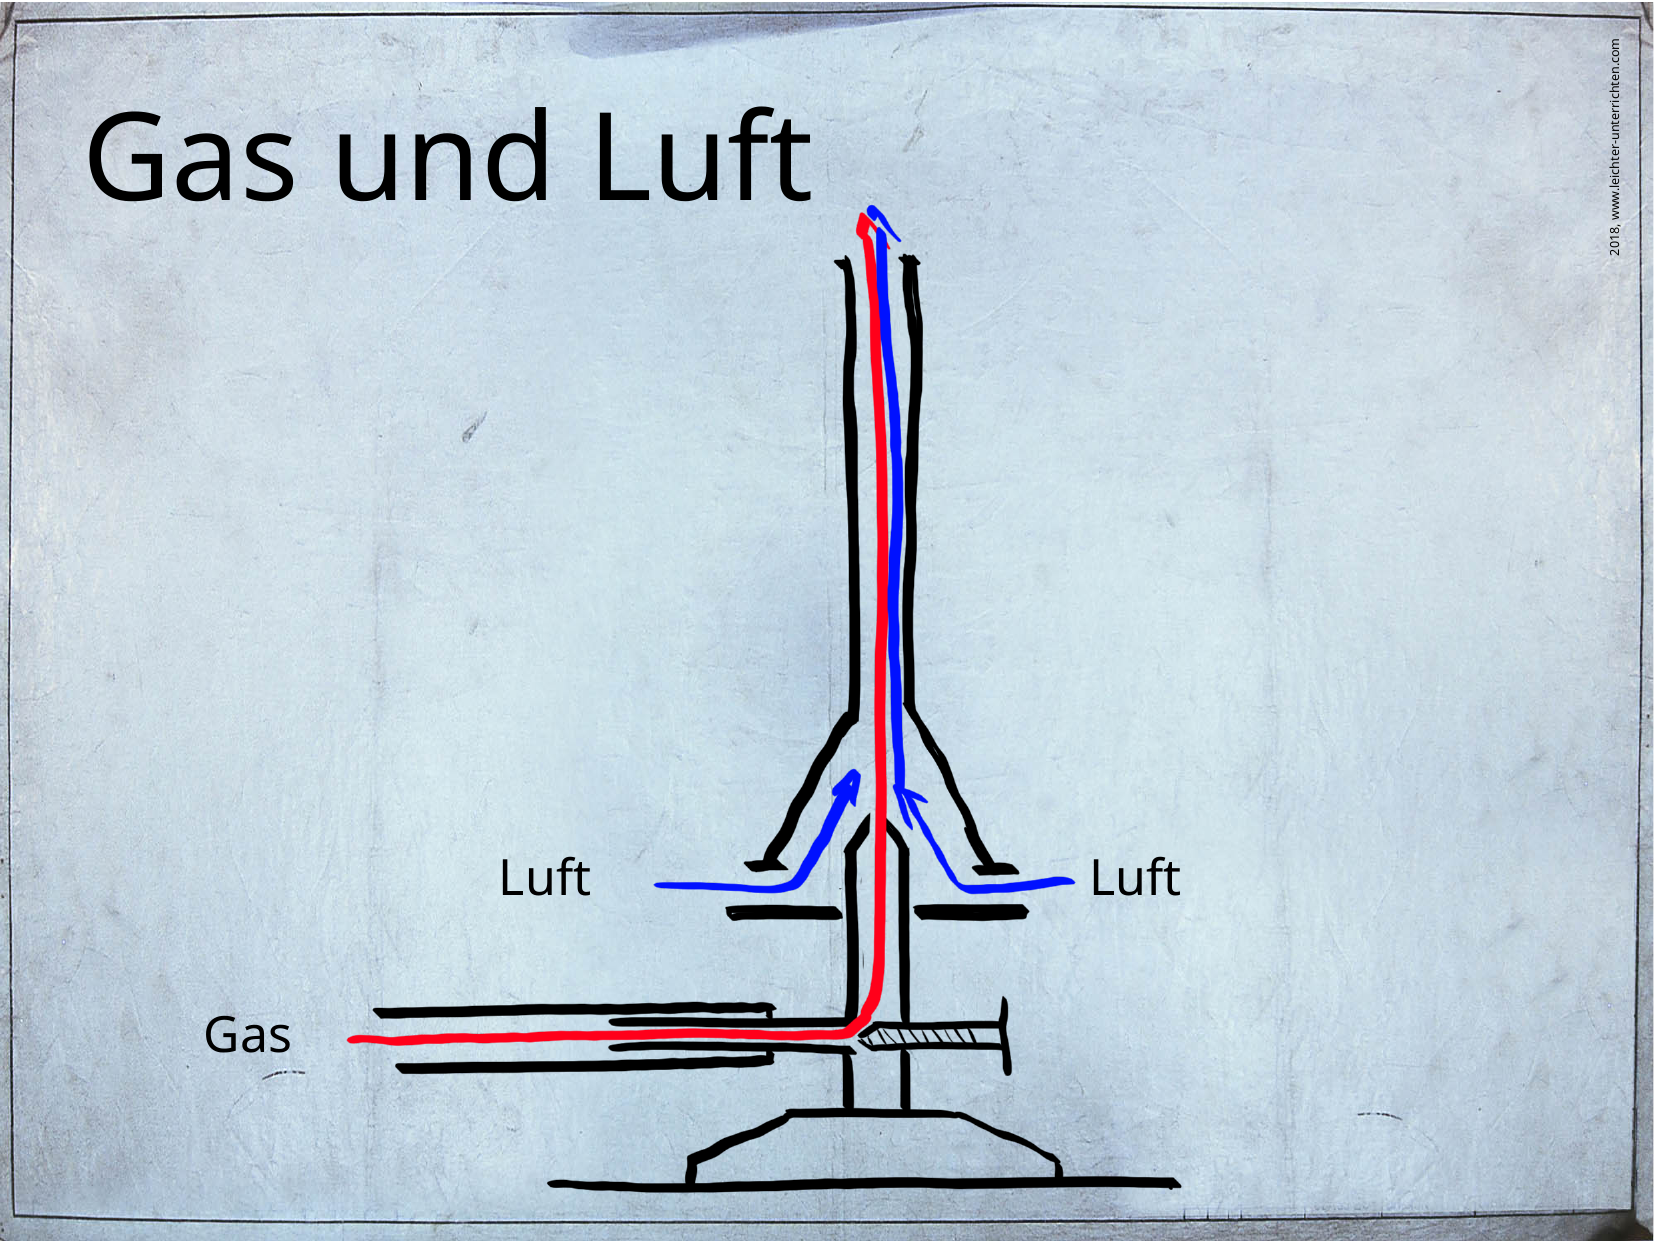

# Gas und Luft
Luft
Luft
Gas